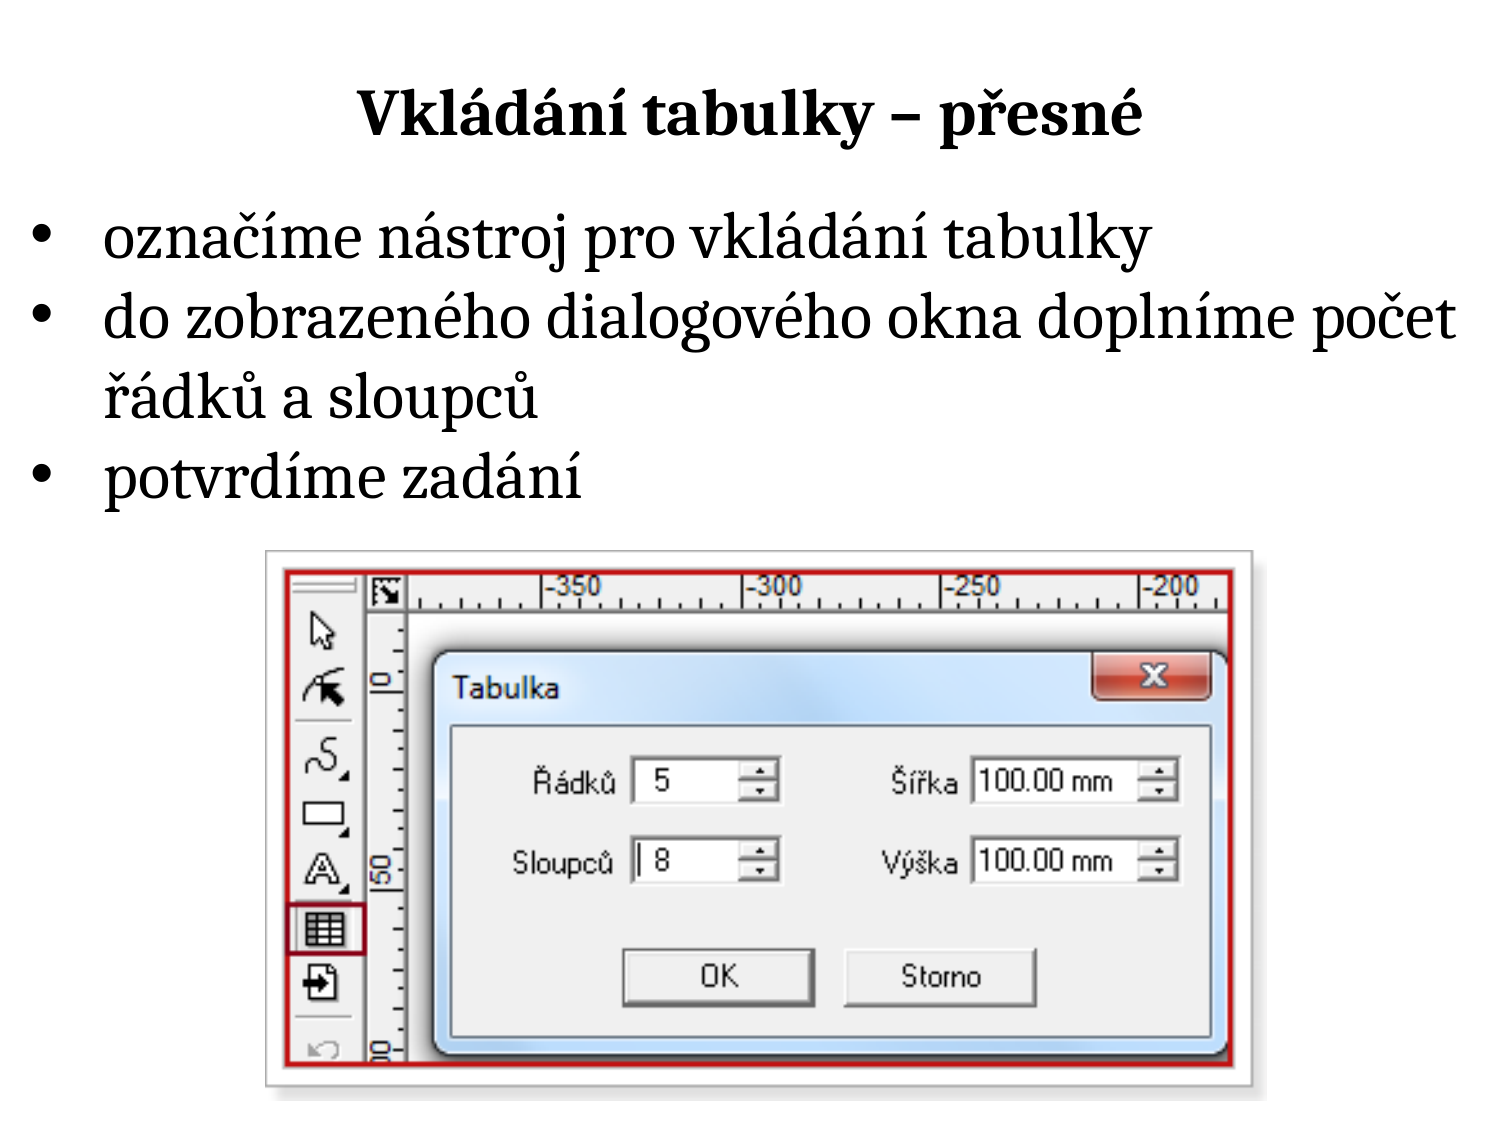

Vkládání tabulky – přesné
označíme nástroj pro vkládání tabulky
do zobrazeného dialogového okna doplníme počet řádků a sloupců
potvrdíme zadání